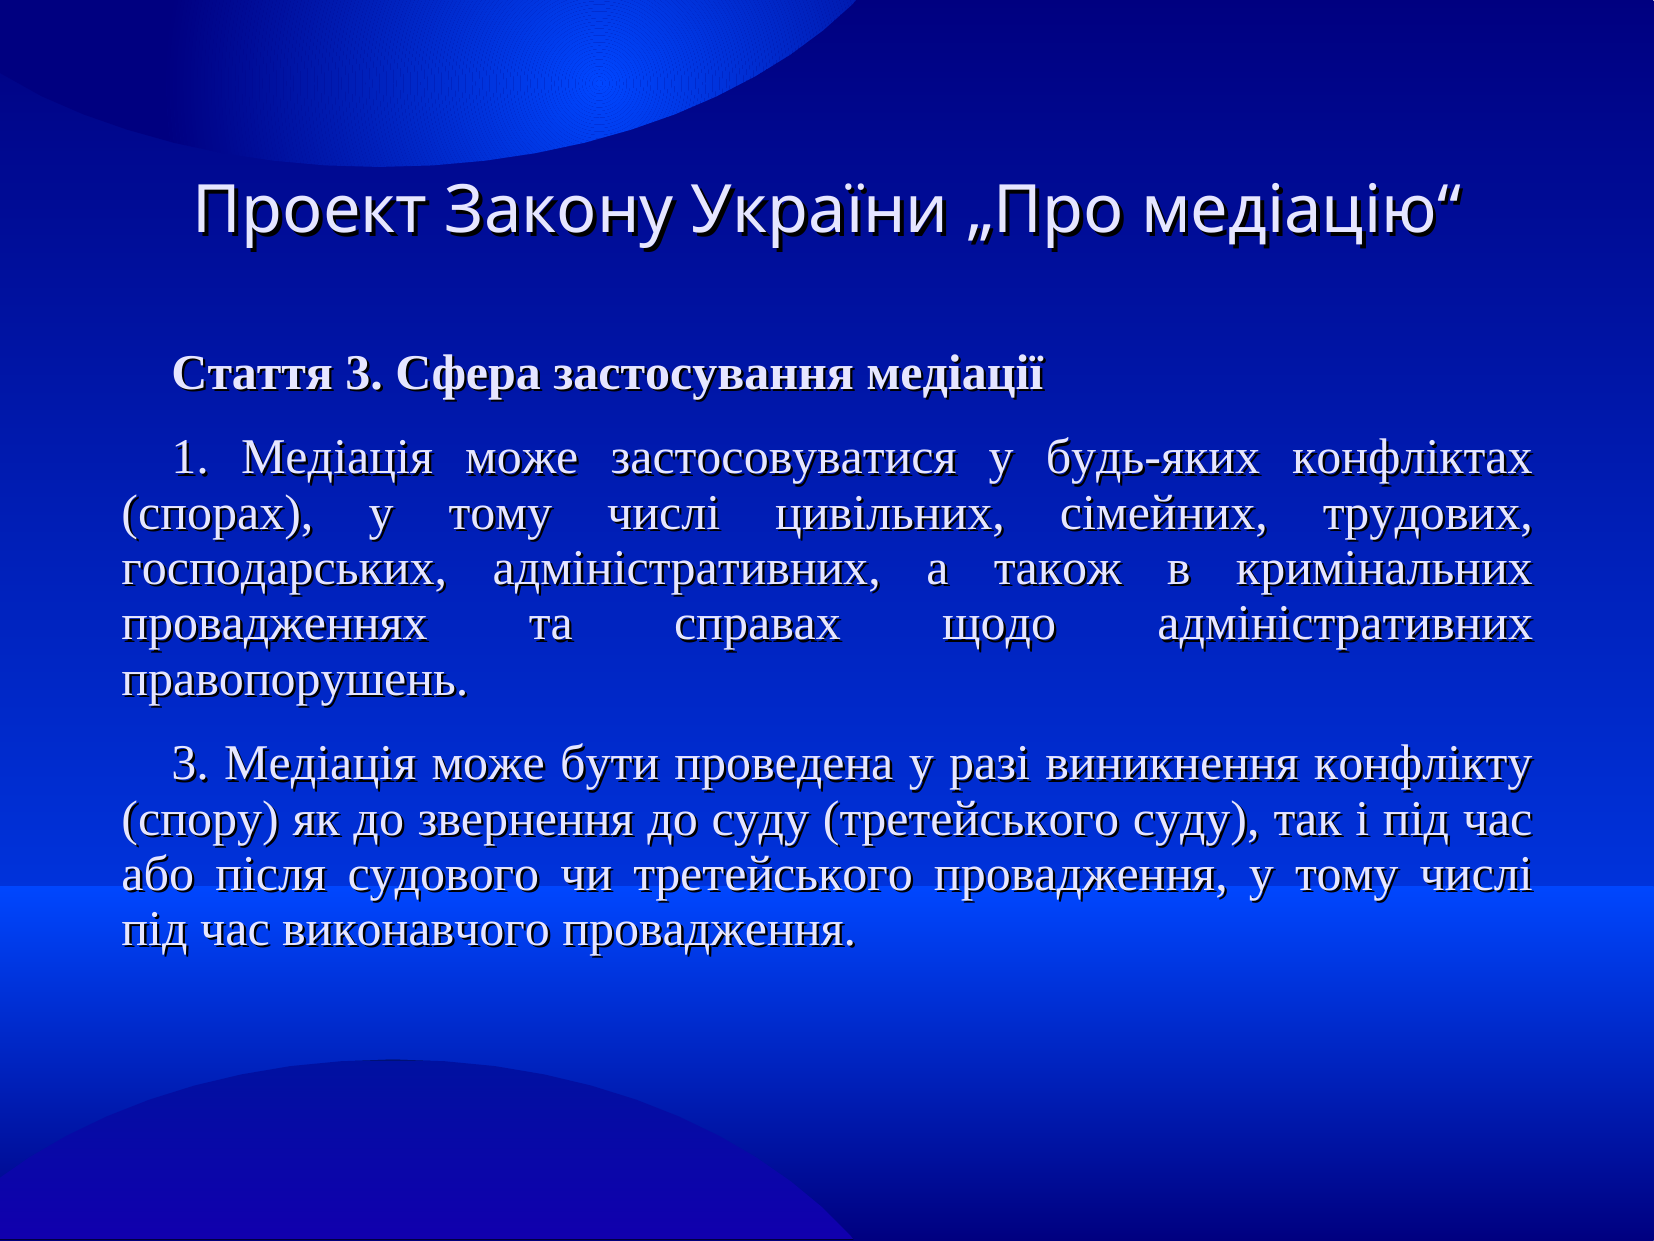

# Проект Закону України „Про медіацію“
Стаття 3. Сфера застосування медіації
1. Медіація може застосовуватися у будь-яких конфліктах (спорах), у тому числі цивільних, сімейних, трудових, господарських, адміністративних, а також в кримінальних провадженнях та справах щодо адміністративних правопорушень.
3. Медіація може бути проведена у разі виникнення конфлікту (спору) як до звернення до суду (третейського суду), так і під час або після судового чи третейського провадження, у тому числі під час виконавчого провадження.